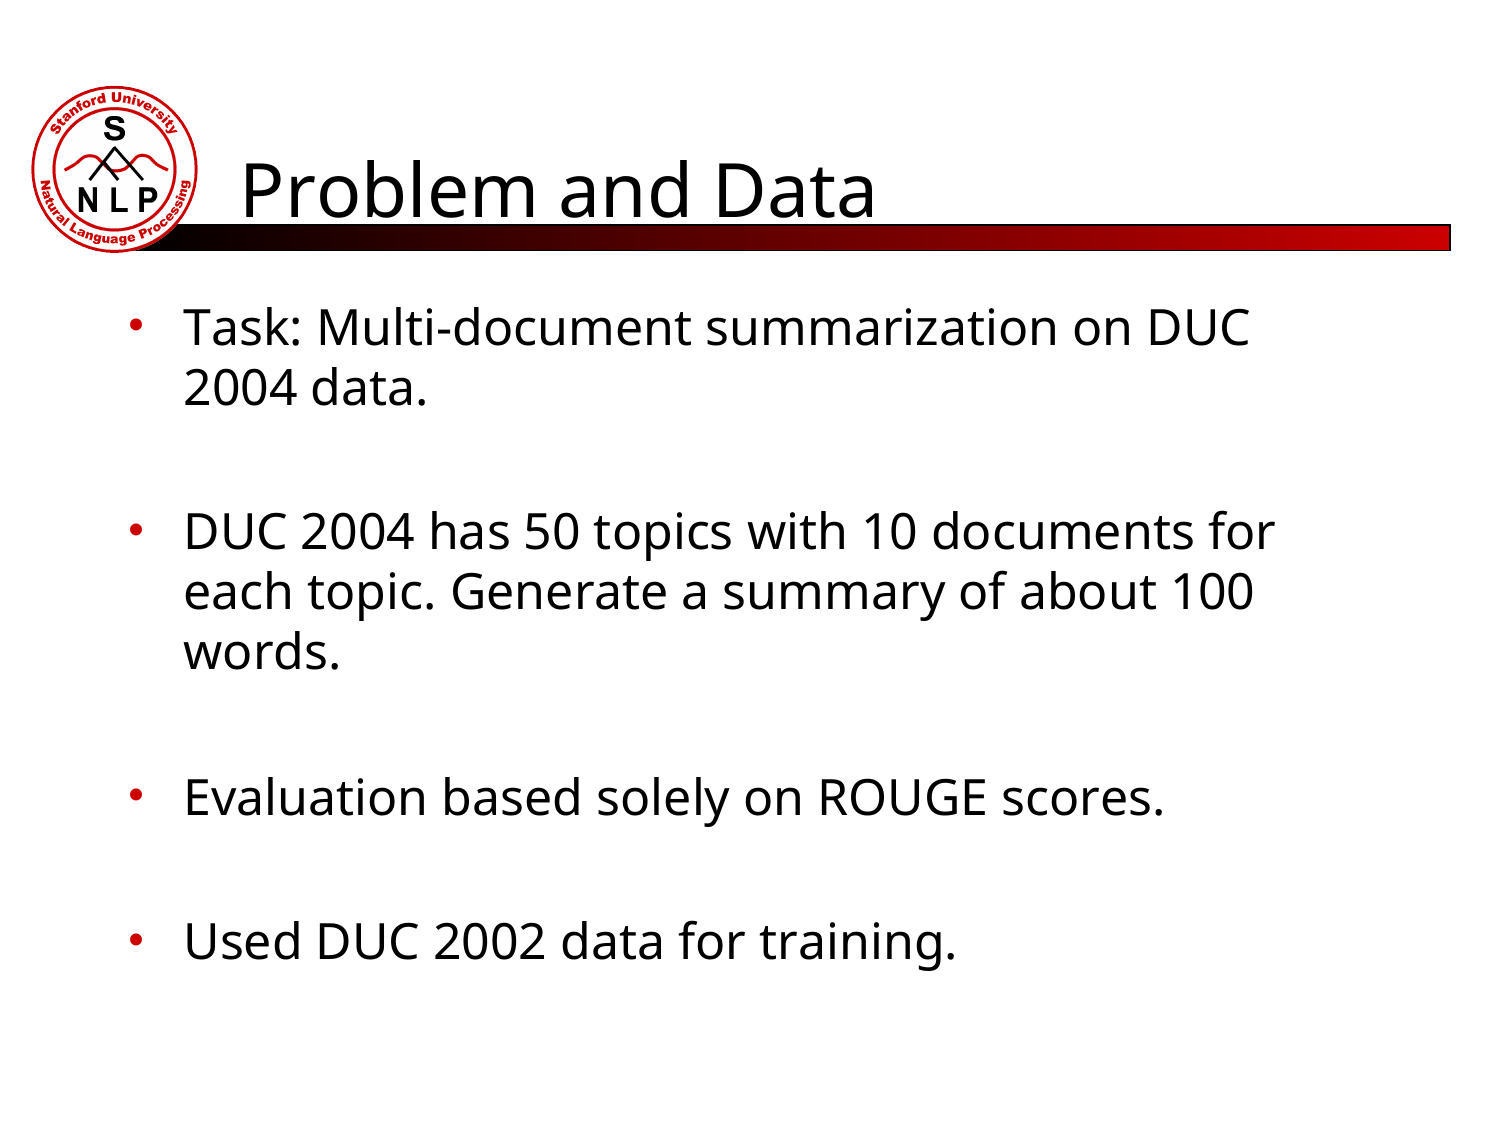

# Problem and Data
Task: Multi-document summarization on DUC 2004 data.
DUC 2004 has 50 topics with 10 documents for each topic. Generate a summary of about 100 words.
Evaluation based solely on ROUGE scores.
Used DUC 2002 data for training.